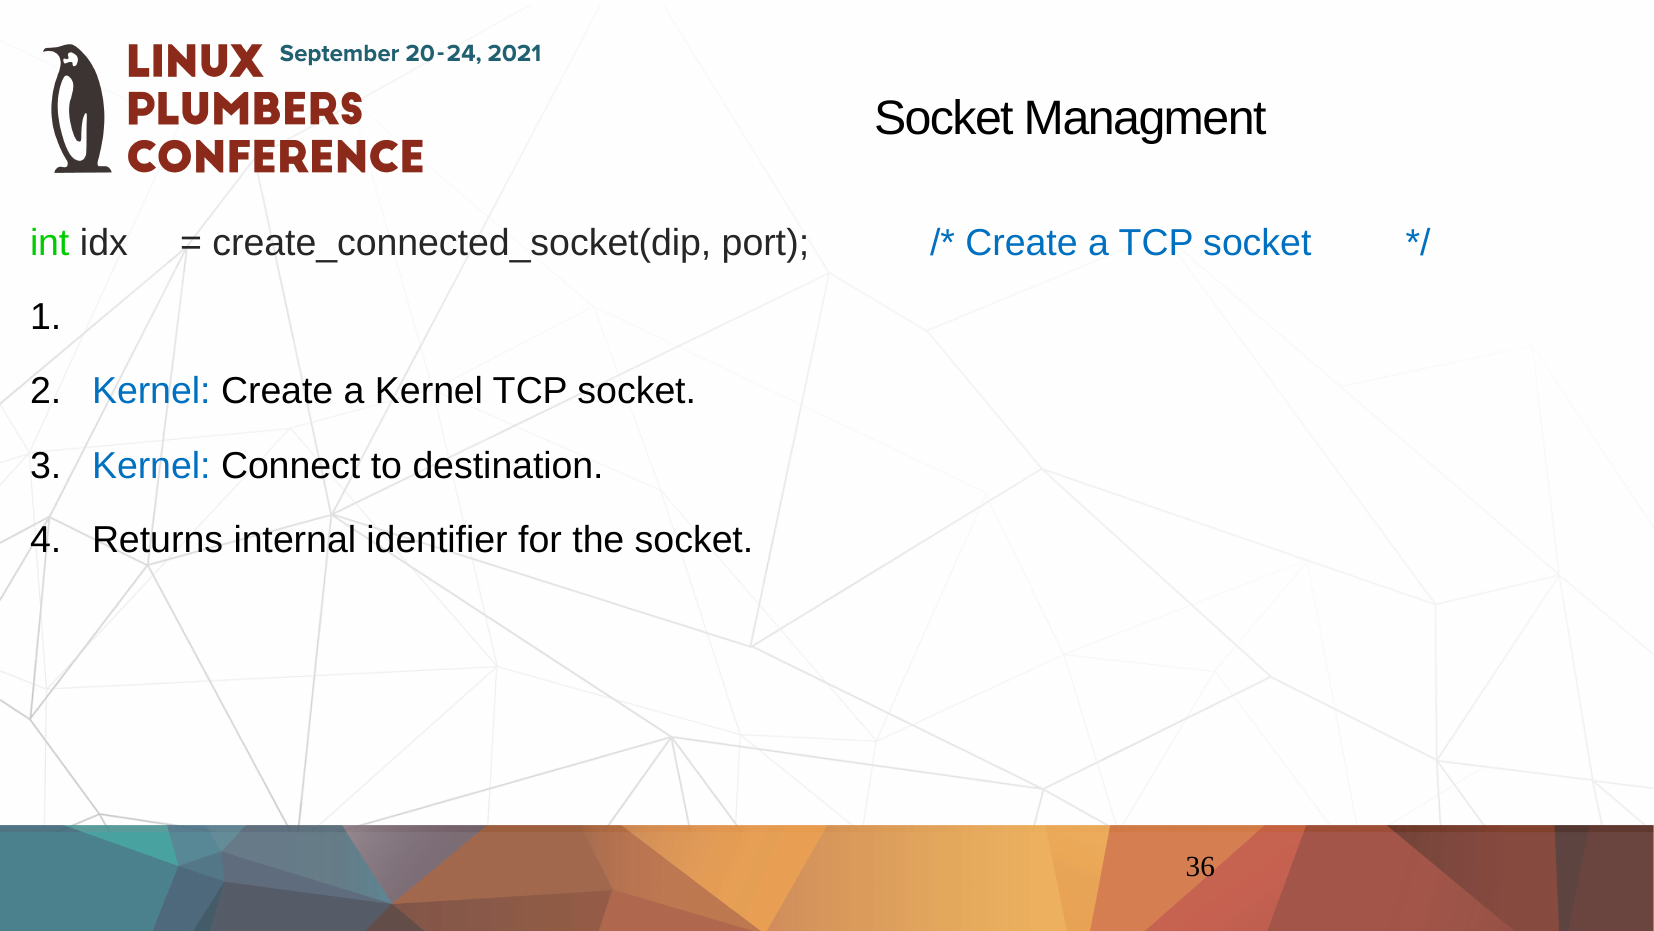

# Socket Managment
int idx 	= create_connected_socket(dip, port);		/* Create a TCP socket */
Kernel: Create a Kernel TCP socket.
Kernel: Connect to destination.
Returns internal identifier for the socket.